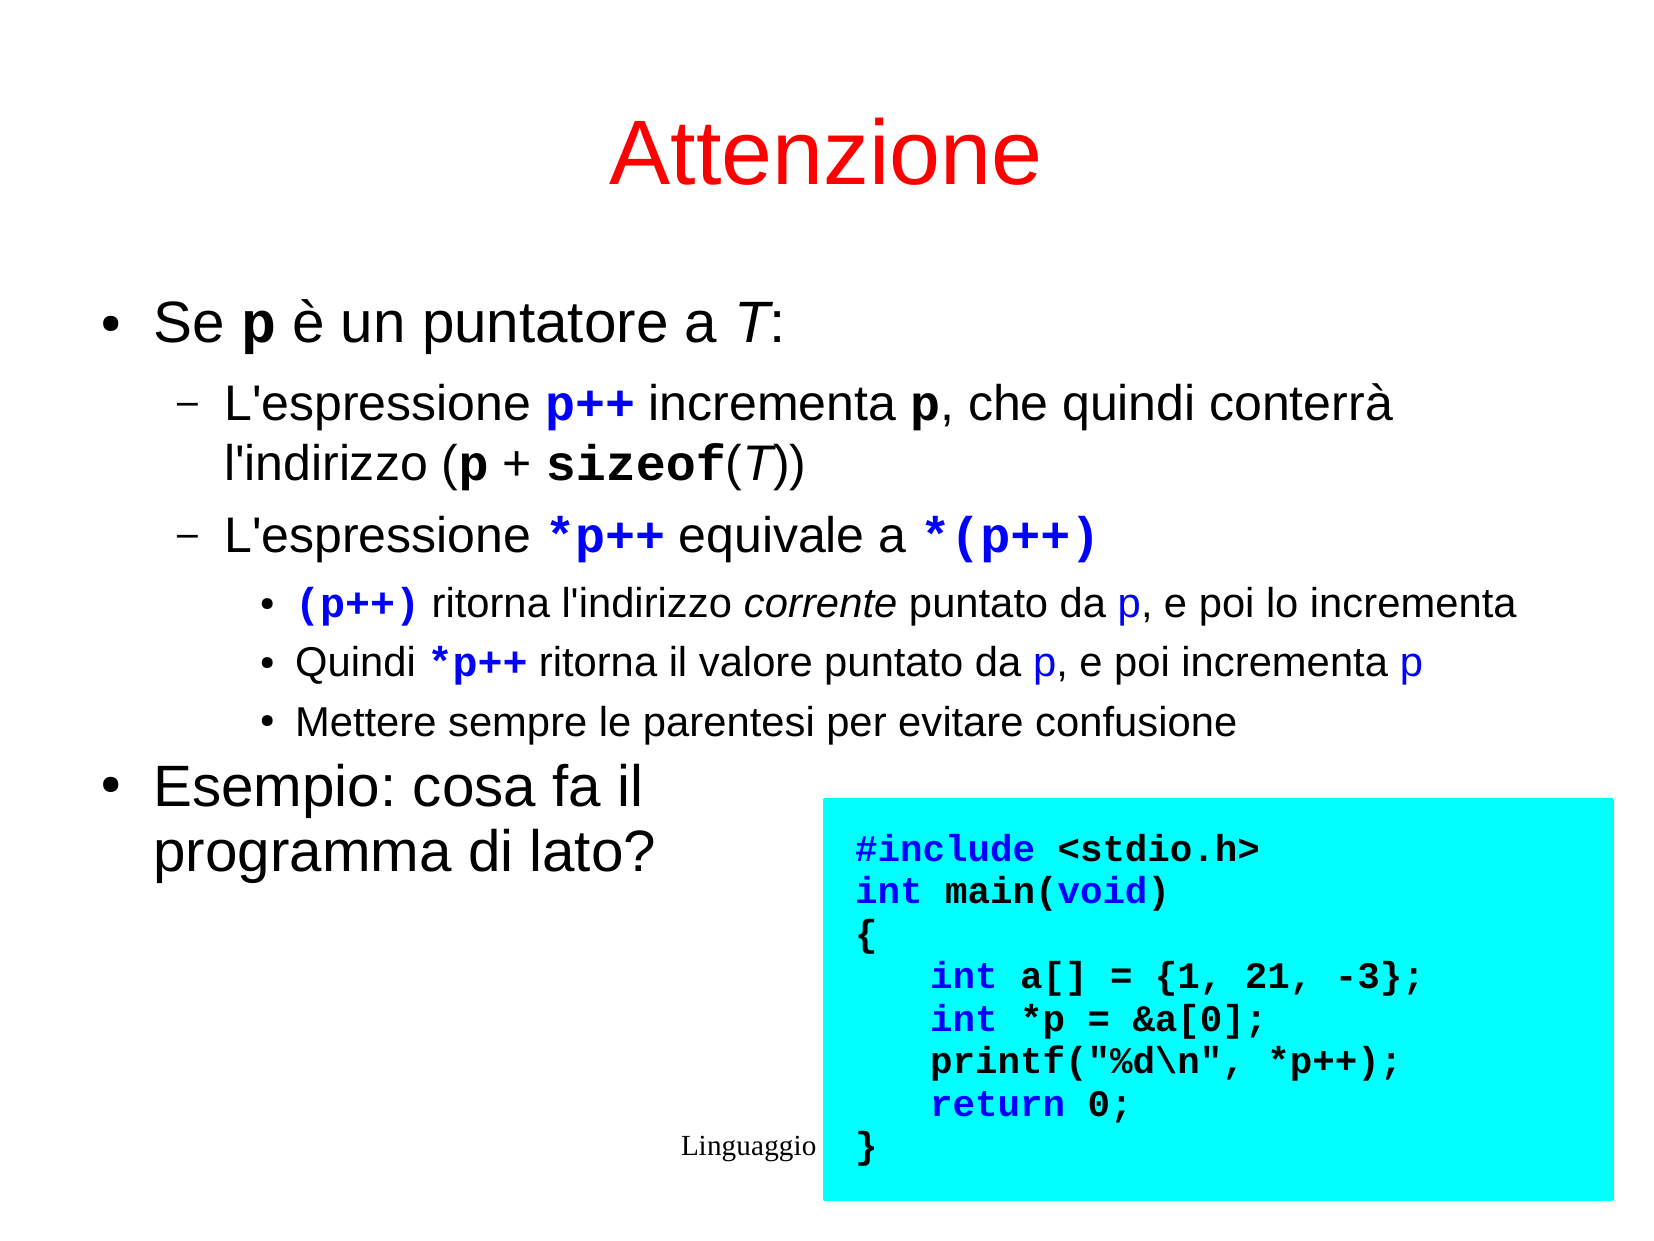

# Attenzione
Se p è un puntatore a T:
L'espressione p++ incrementa p, che quindi conterrà l'indirizzo (p + sizeof(T))
L'espressione *p++ equivale a *(p++)
(p++) ritorna l'indirizzo corrente puntato da p, e poi lo incrementa
Quindi *p++ ritorna il valore puntato da p, e poi incrementa p
Mettere sempre le parentesi per evitare confusione
Esempio: cosa fa il
programma di lato?
#include <stdio.h>
int main(void)
{
	int a[] = {1, 21, -3};
	int *p = &a[0];
	printf("%d\n", *p++);
	return 0;
}
Linguaggio C - puntatori
41